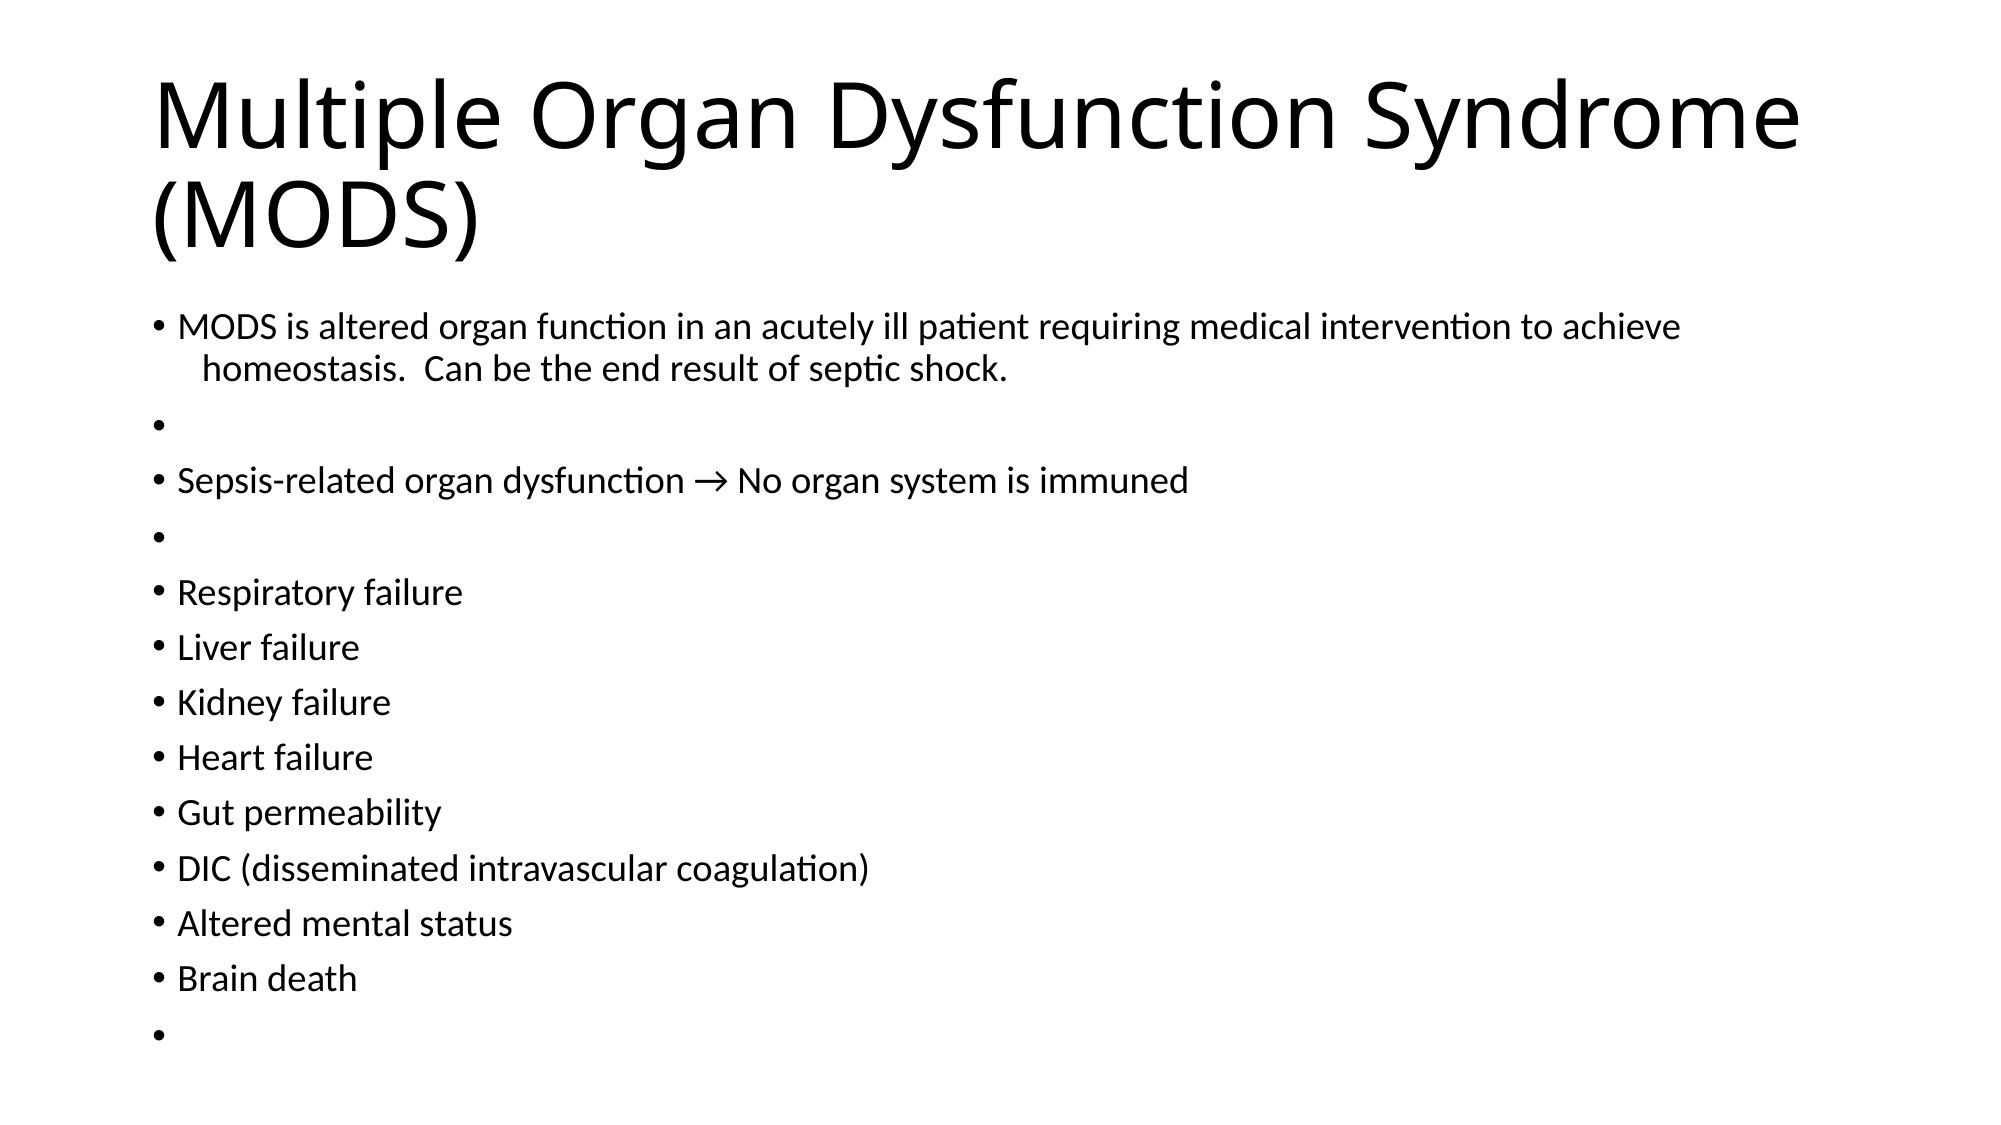

# Multiple Organ Dysfunction Syndrome (MODS)
MODS is altered organ function in an acutely ill patient requiring medical intervention to achieve homeostasis. Can be the end result of septic shock.
Sepsis-related organ dysfunction → No organ system is immuned
Respiratory failure
Liver failure
Kidney failure
Heart failure
Gut permeability
DIC (disseminated intravascular coagulation)
Altered mental status
Brain death